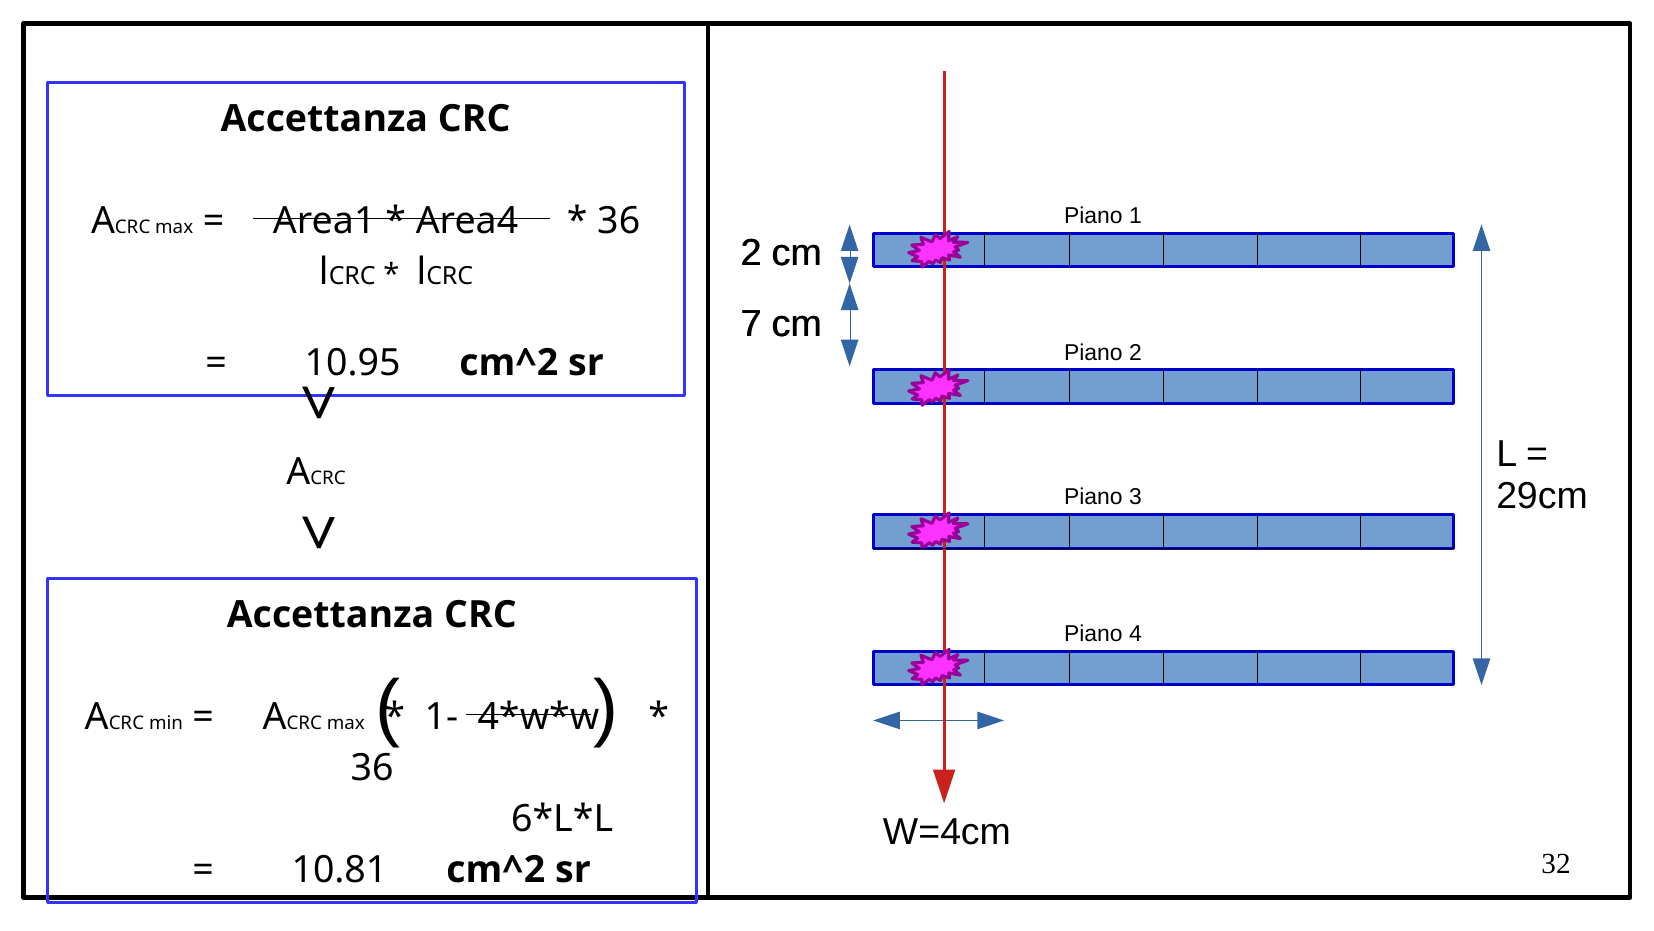

Accettanza CRC
ACRC max = Area1 * Area4 * 36
 lCRC * lCRC
 = 10.95 cm^2 sr
Piano 1
2 cm
2 cm
7 cm
7 cm
Piano 2
<
L = 29cm
ACRC
<
Piano 3
Accettanza CRC
 ACRC min = ACRC max * 1- 4*w*w * 36
 6*L*L
 = 10.81 cm^2 sr
Piano 4
(
)
W=4cm
32